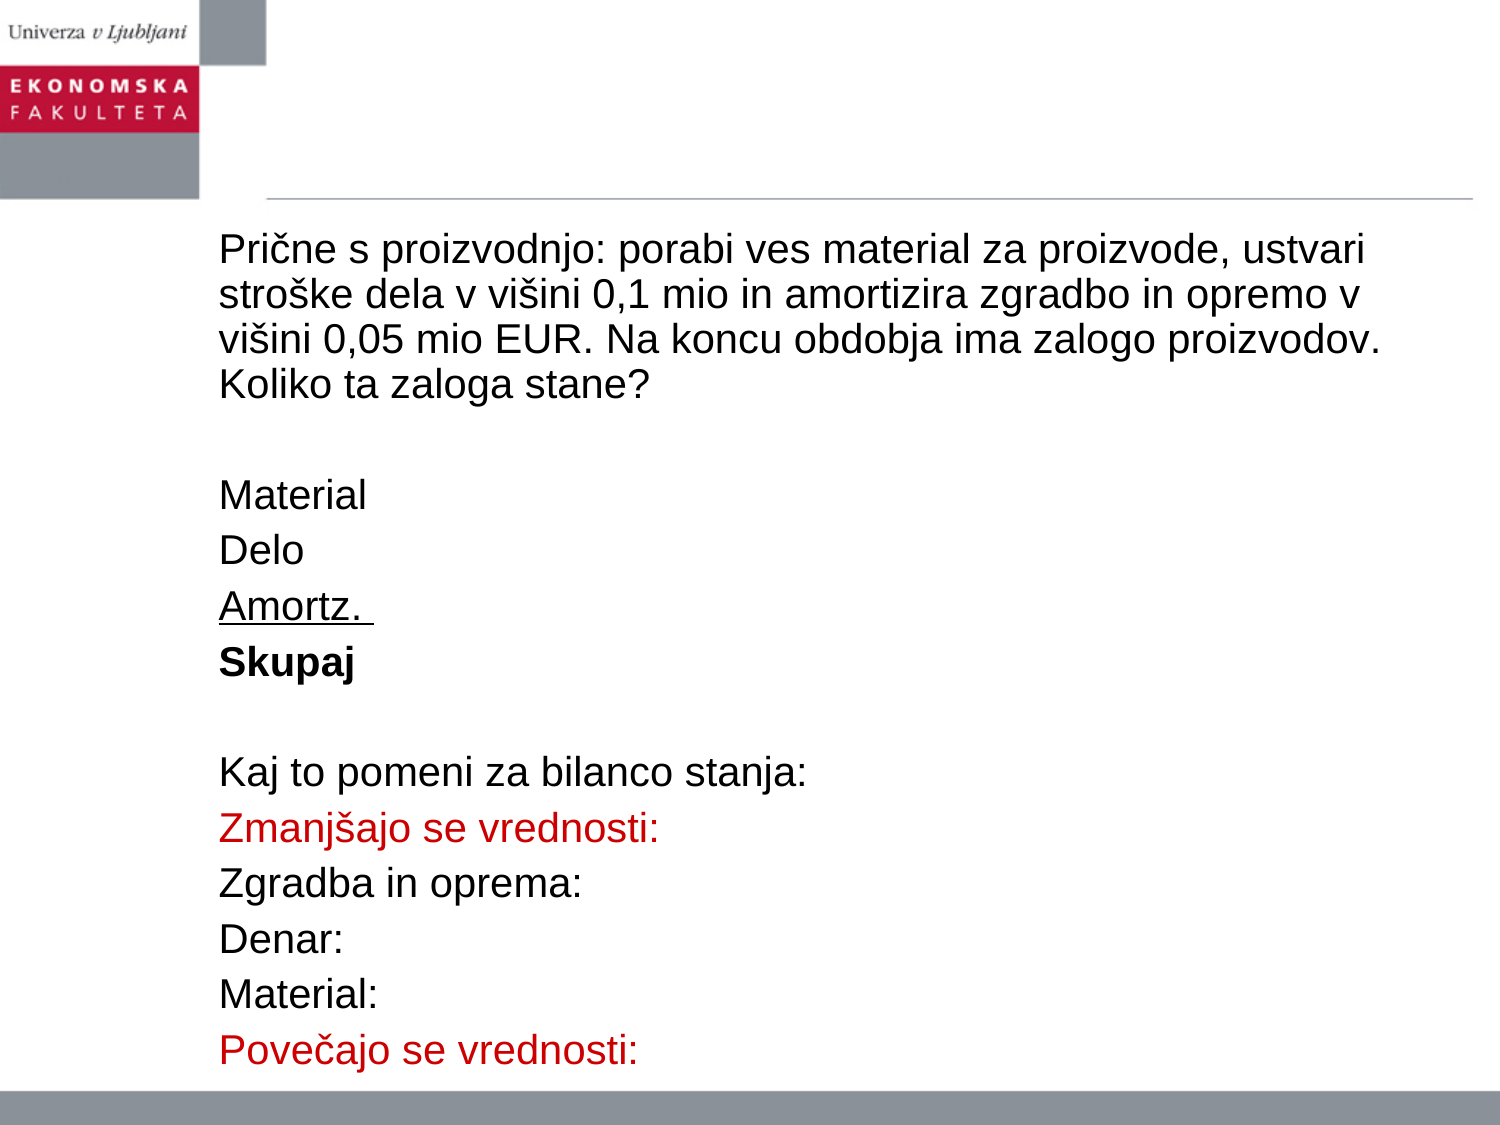

#
	Prične s proizvodnjo: porabi ves material za proizvode, ustvari stroške dela v višini 0,1 mio in amortizira zgradbo in opremo v višini 0,05 mio EUR. Na koncu obdobja ima zalogo proizvodov. Koliko ta zaloga stane?
	Material
	Delo
	Amortz.
	Skupaj
	Kaj to pomeni za bilanco stanja:
	Zmanjšajo se vrednosti:
	Zgradba in oprema:
	Denar:
	Material:
	Povečajo se vrednosti: